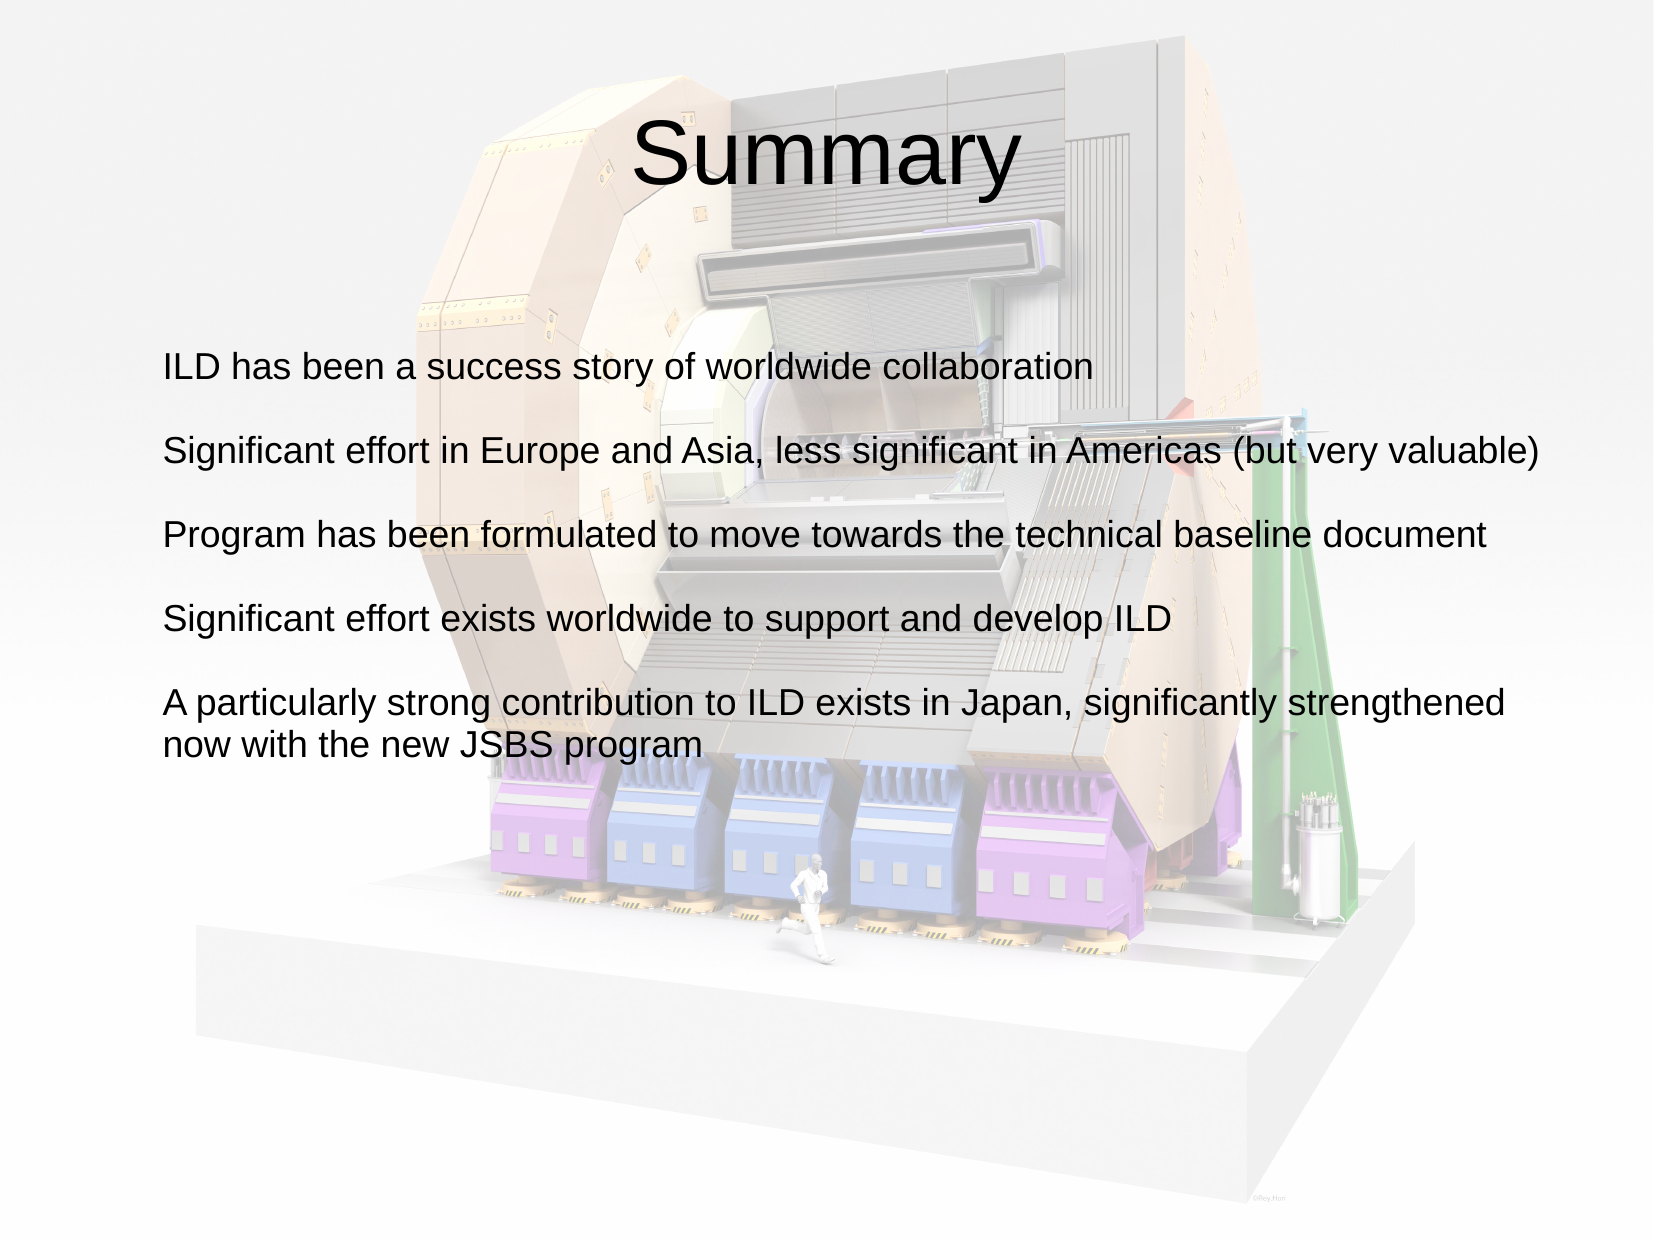

# Summary
ILD has been a success story of worldwide collaboration
Significant effort in Europe and Asia, less significant in Americas (but very valuable)
Program has been formulated to move towards the technical baseline document
Significant effort exists worldwide to support and develop ILD
A particularly strong contribution to ILD exists in Japan, significantly strengthened
now with the new JSBS program
12-9-2008
T. Behnke: The ILD Detector Concept
39